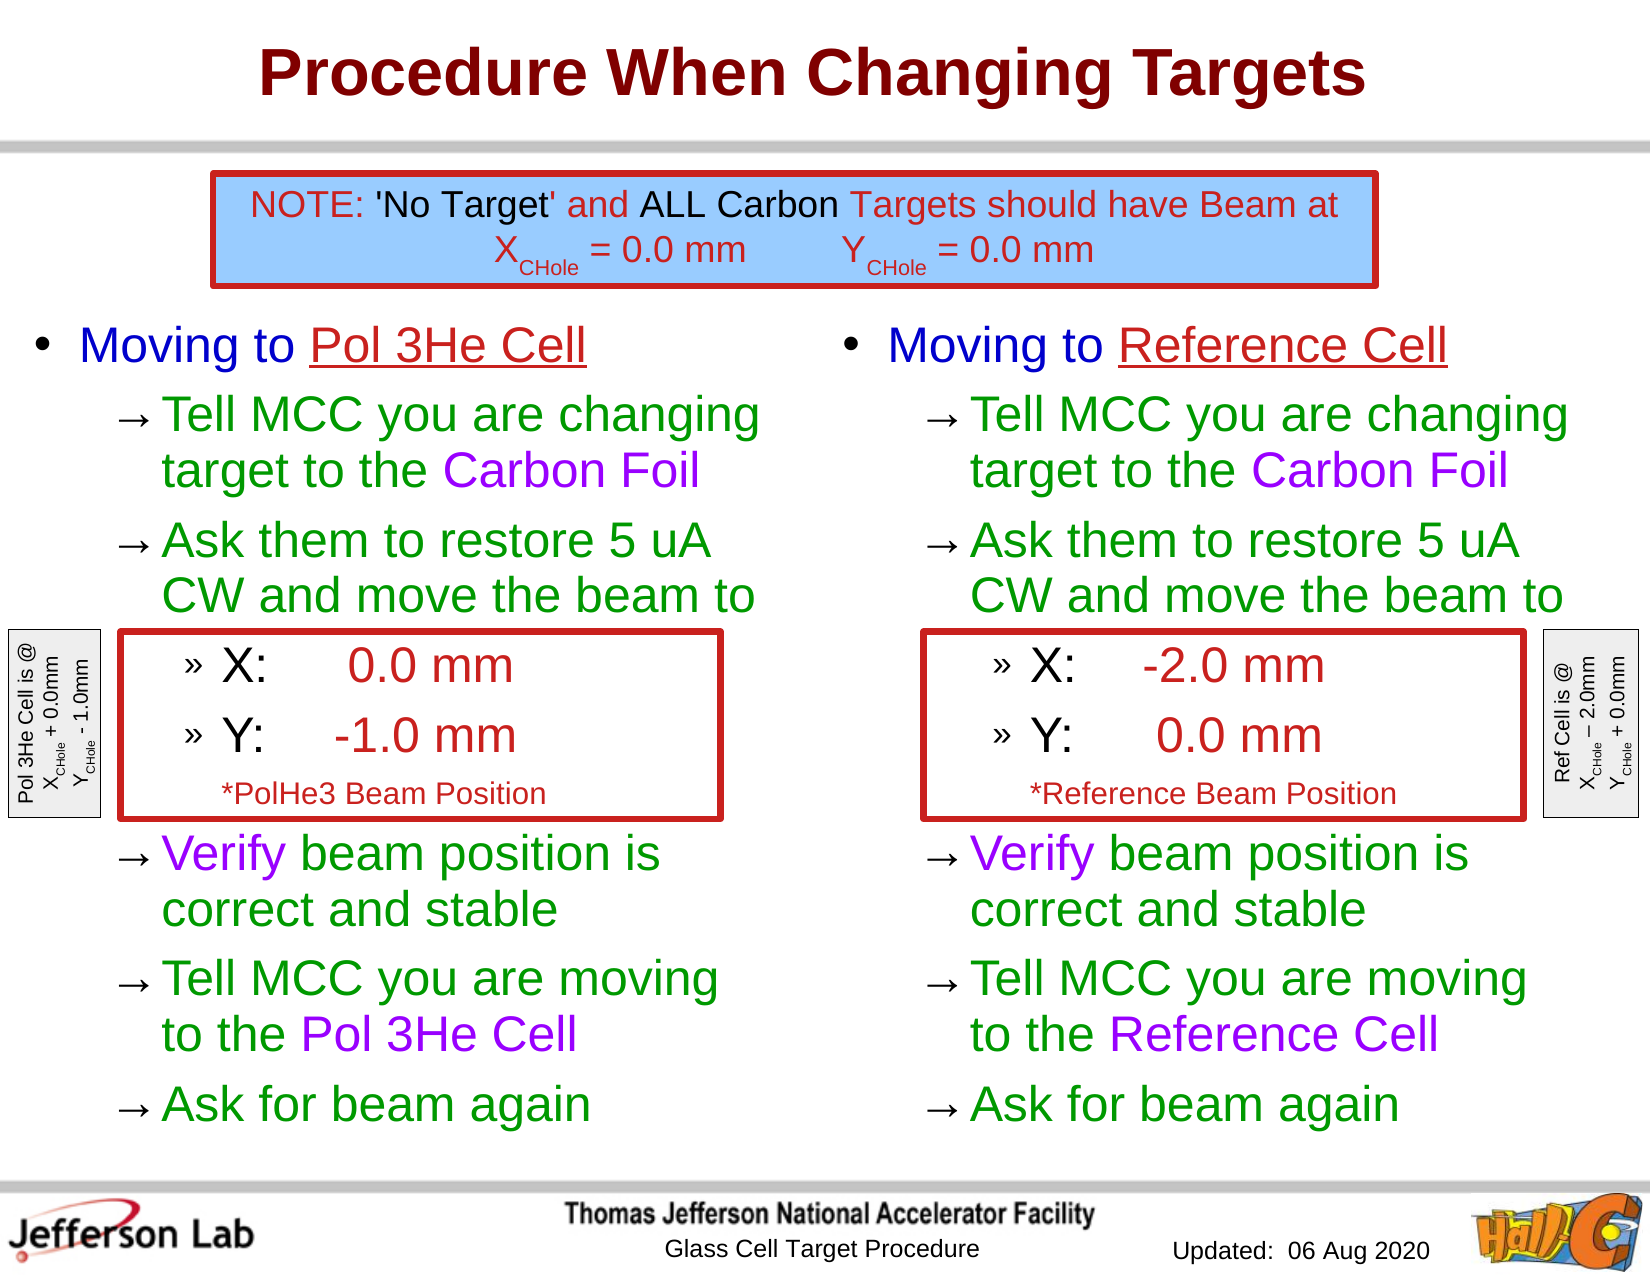

# Procedure When Changing Targets
NOTE: 'No Target' and ALL Carbon Targets should have Beam at
XCHole = 0.0 mm YCHole = 0.0 mm
Moving to Pol 3He Cell
Tell MCC you are changing target to the Carbon Foil
Ask them to restore 5 uA CW and move the beam to
X:	 0.0 mm
Y: 	-1.0 mm
*PolHe3 Beam Position
Verify beam position is correct and stable
Tell MCC you are moving to the Pol 3He Cell
Ask for beam again
Moving to Reference Cell
Tell MCC you are changing target to the Carbon Foil
Ask them to restore 5 uA CW and move the beam to
X:	-2.0 mm
Y:	 0.0 mm
*Reference Beam Position
Verify beam position is correct and stable
Tell MCC you are moving to the Reference Cell
Ask for beam again
Ref Cell is @
XCHole – 2.0mm
YCHole + 0.0mm
Pol 3He Cell is @
XCHole + 0.0mm
YCHole - 1.0mm
Updated: 06 Aug 2020